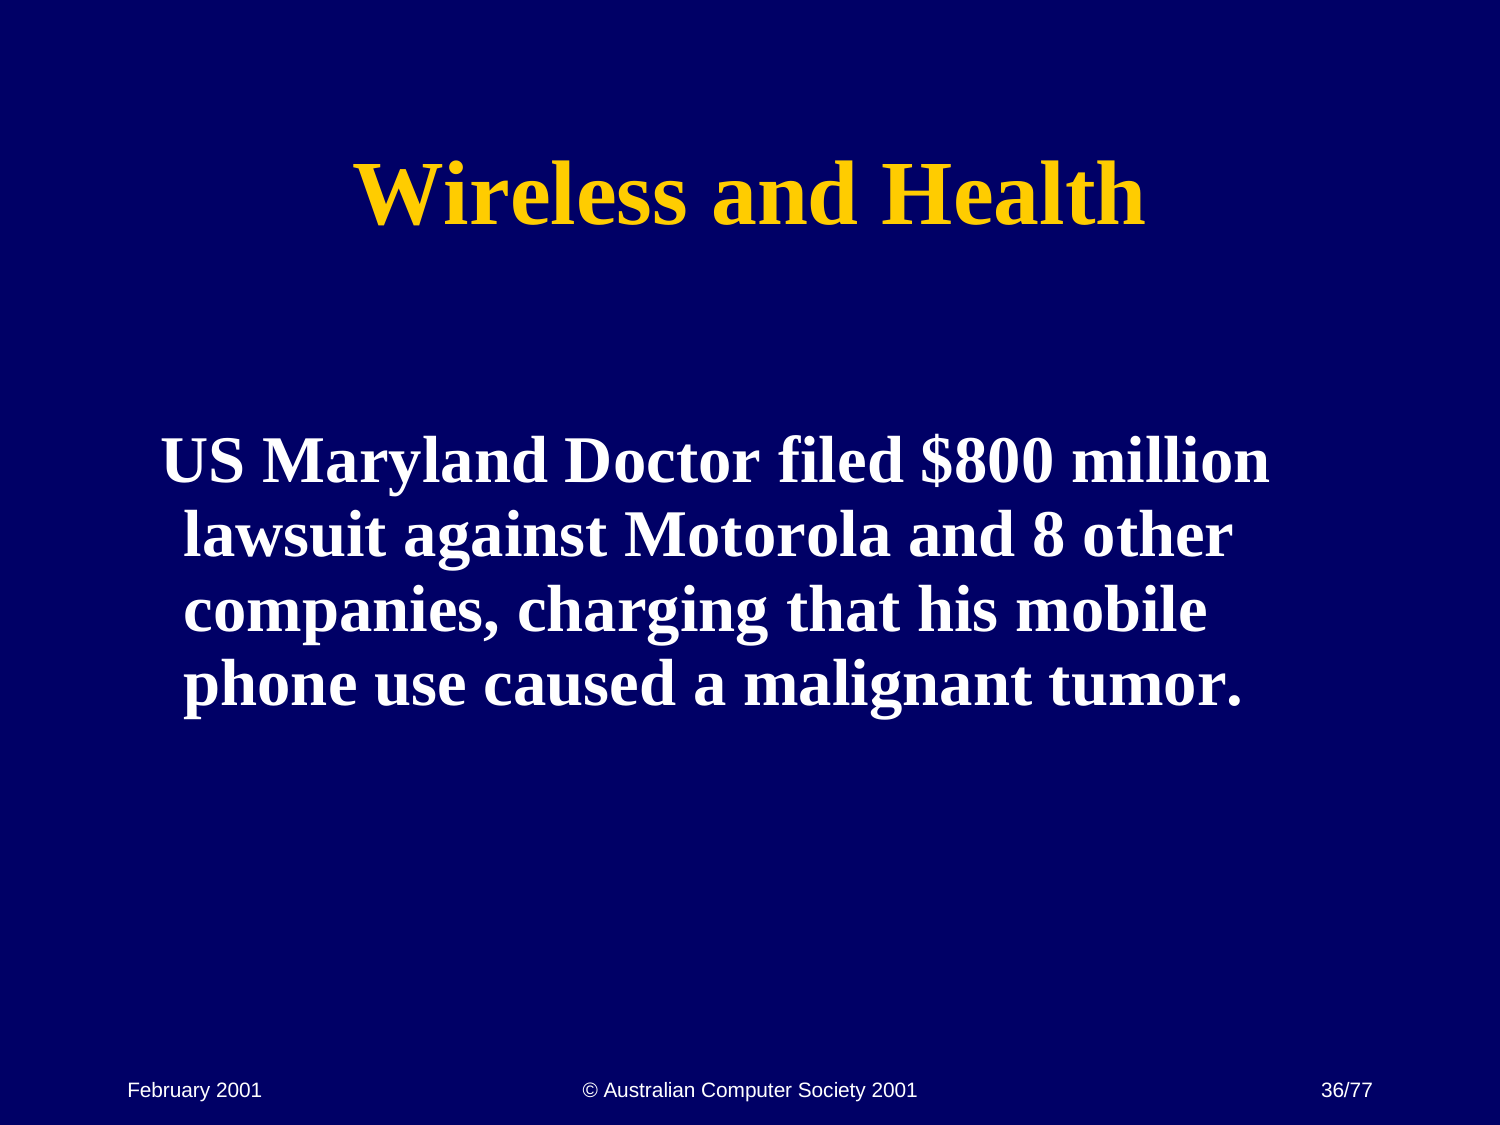

# Wireless and Health
 US Maryland Doctor filed $800 million lawsuit against Motorola and 8 other companies, charging that his mobile phone use caused a malignant tumor.
February 2001
© Australian Computer Society 2001
36